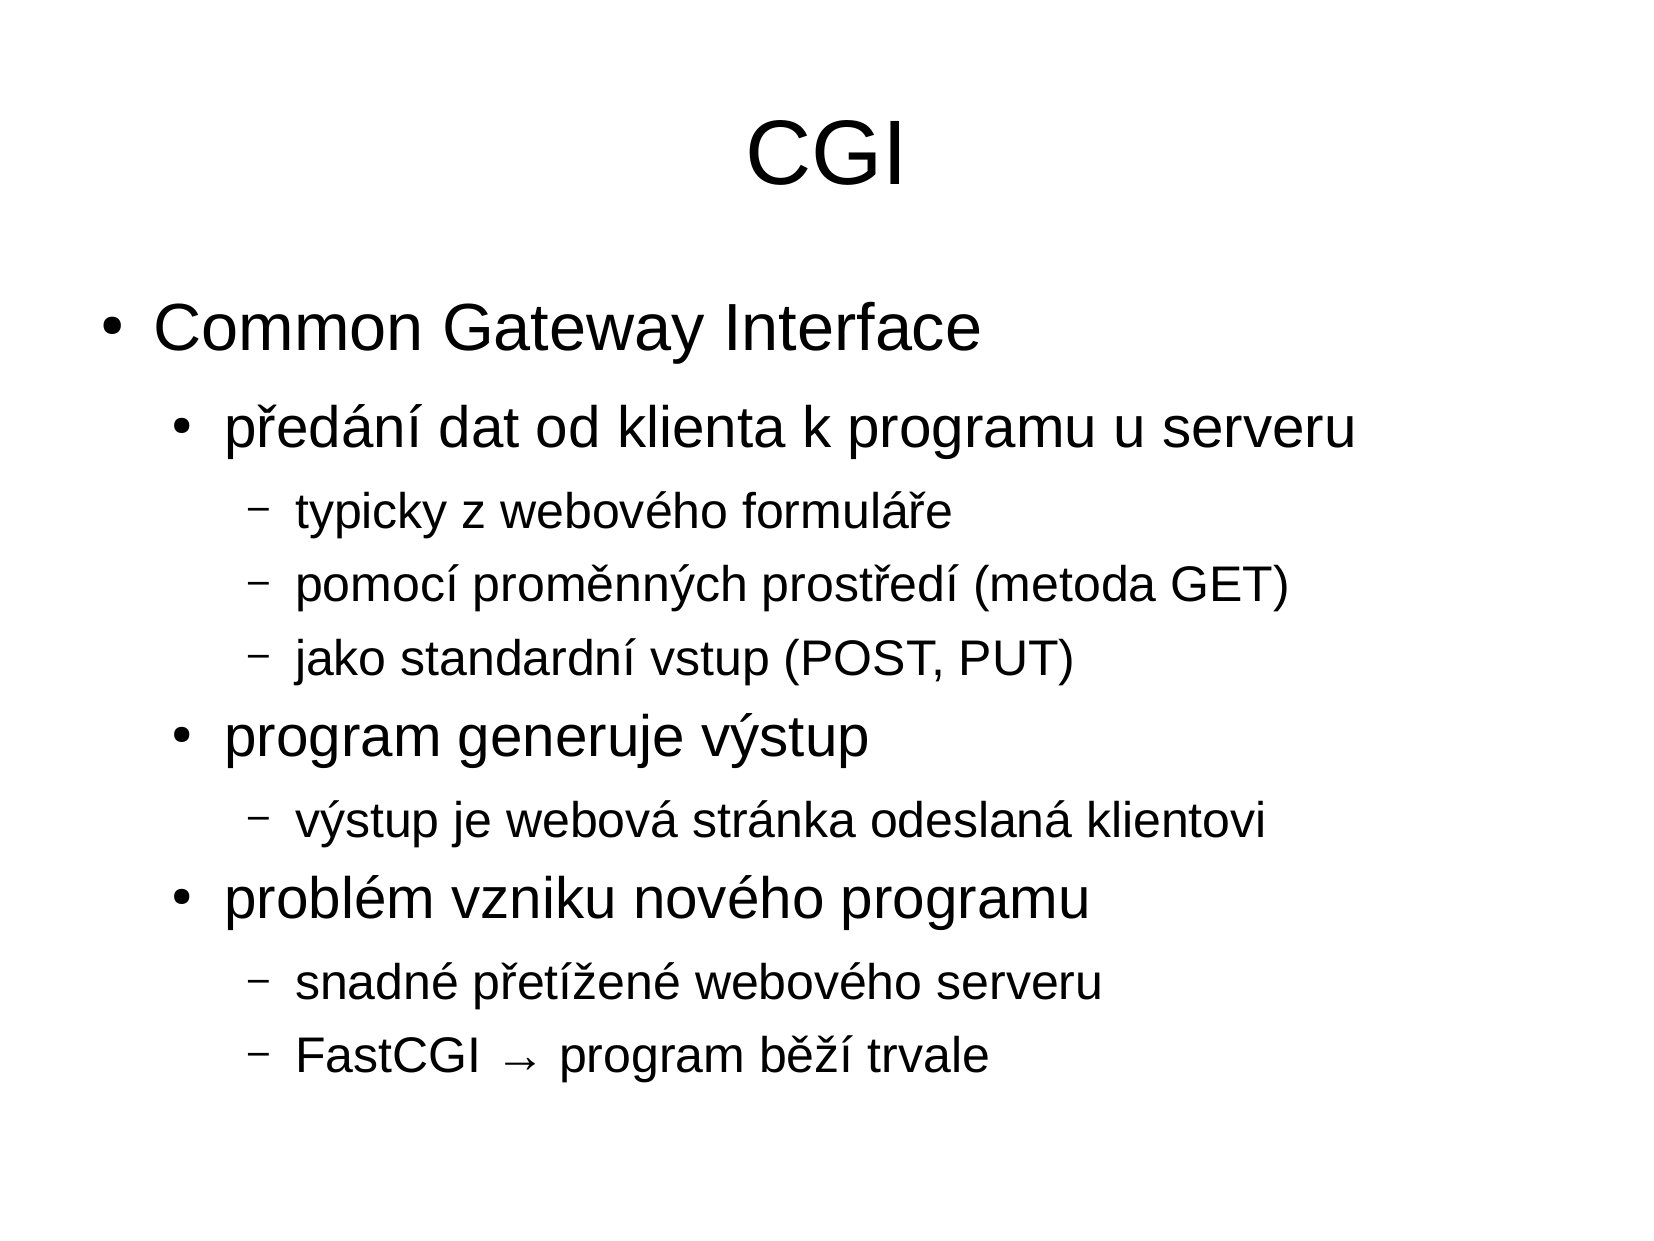

# CGI
Common Gateway Interface
předání dat od klienta k programu u serveru
typicky z webového formuláře
pomocí proměnných prostředí (metoda GET)
jako standardní vstup (POST, PUT)
program generuje výstup
výstup je webová stránka odeslaná klientovi
problém vzniku nového programu
snadné přetížené webového serveru
FastCGI → program běží trvale